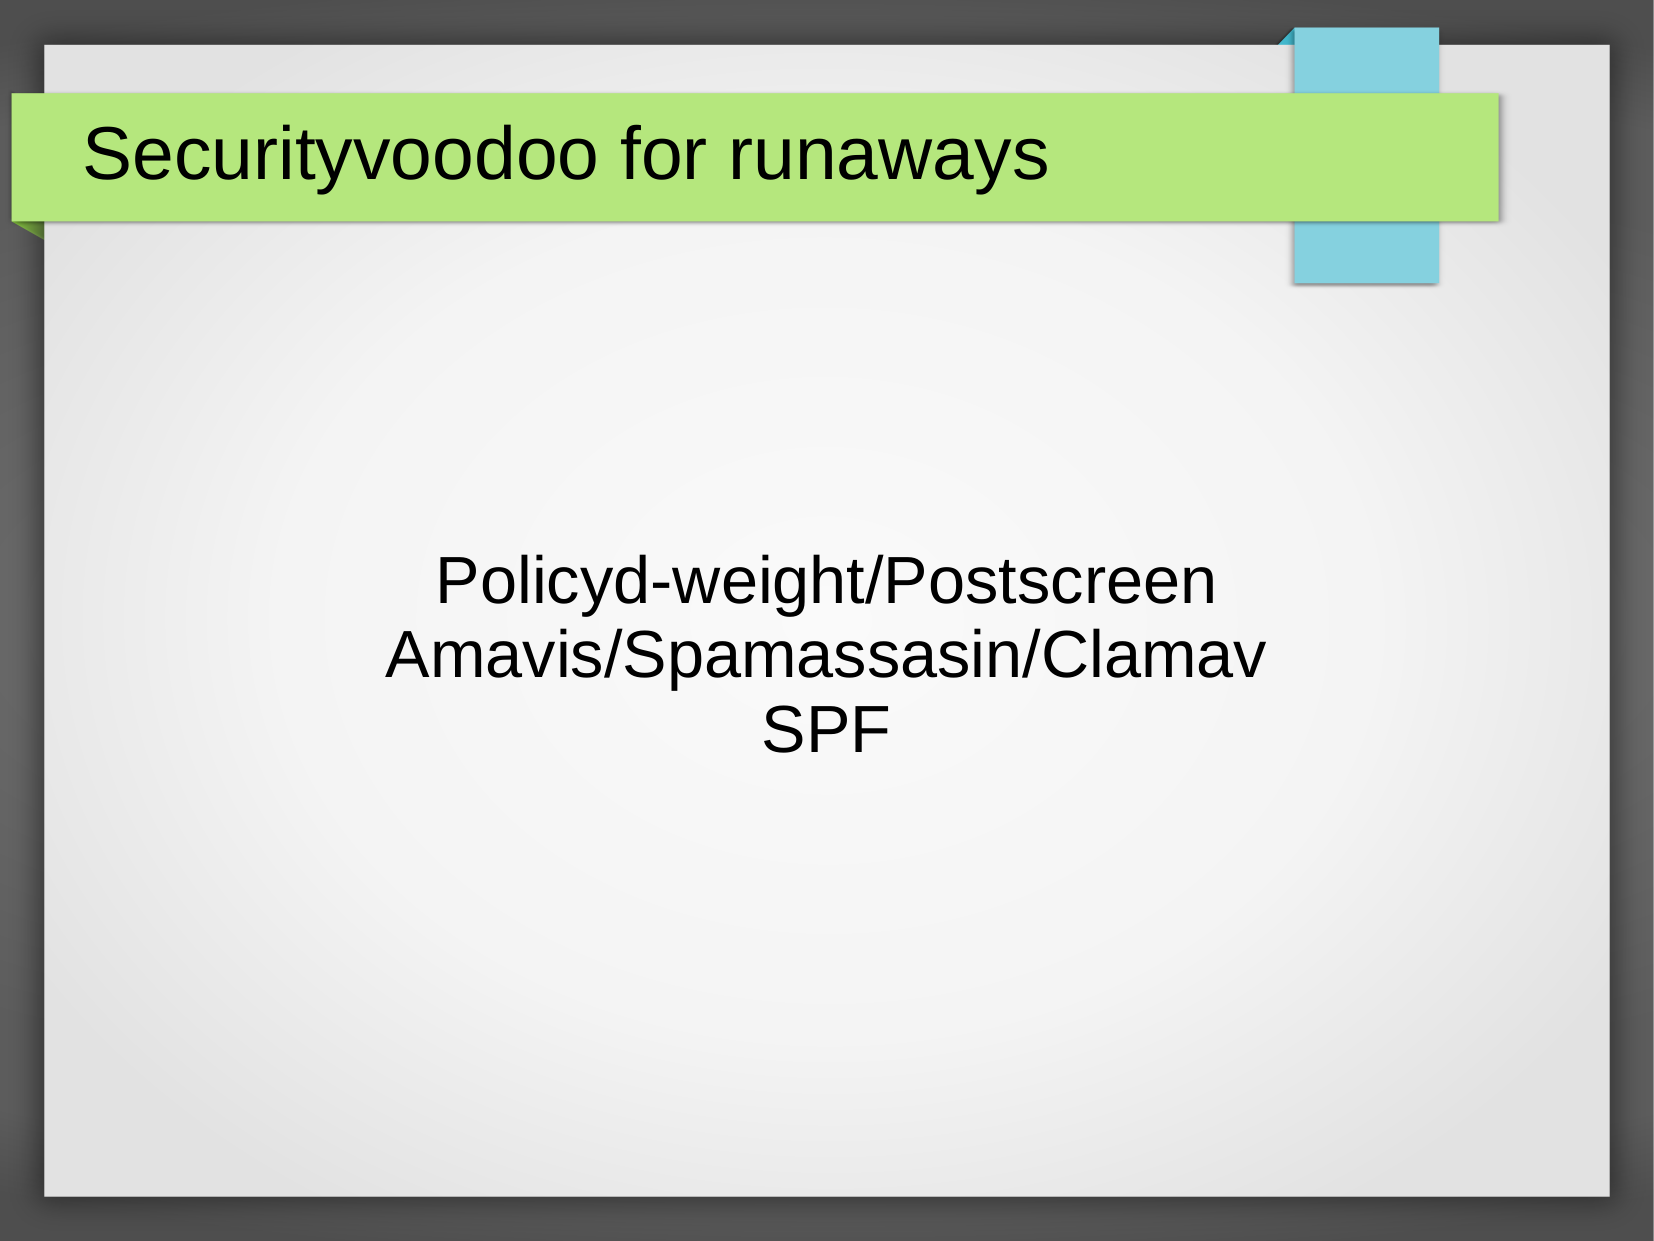

# Securityvoodoo for runaways
Policyd-weight/Postscreen
Amavis/Spamassasin/Clamav
SPF